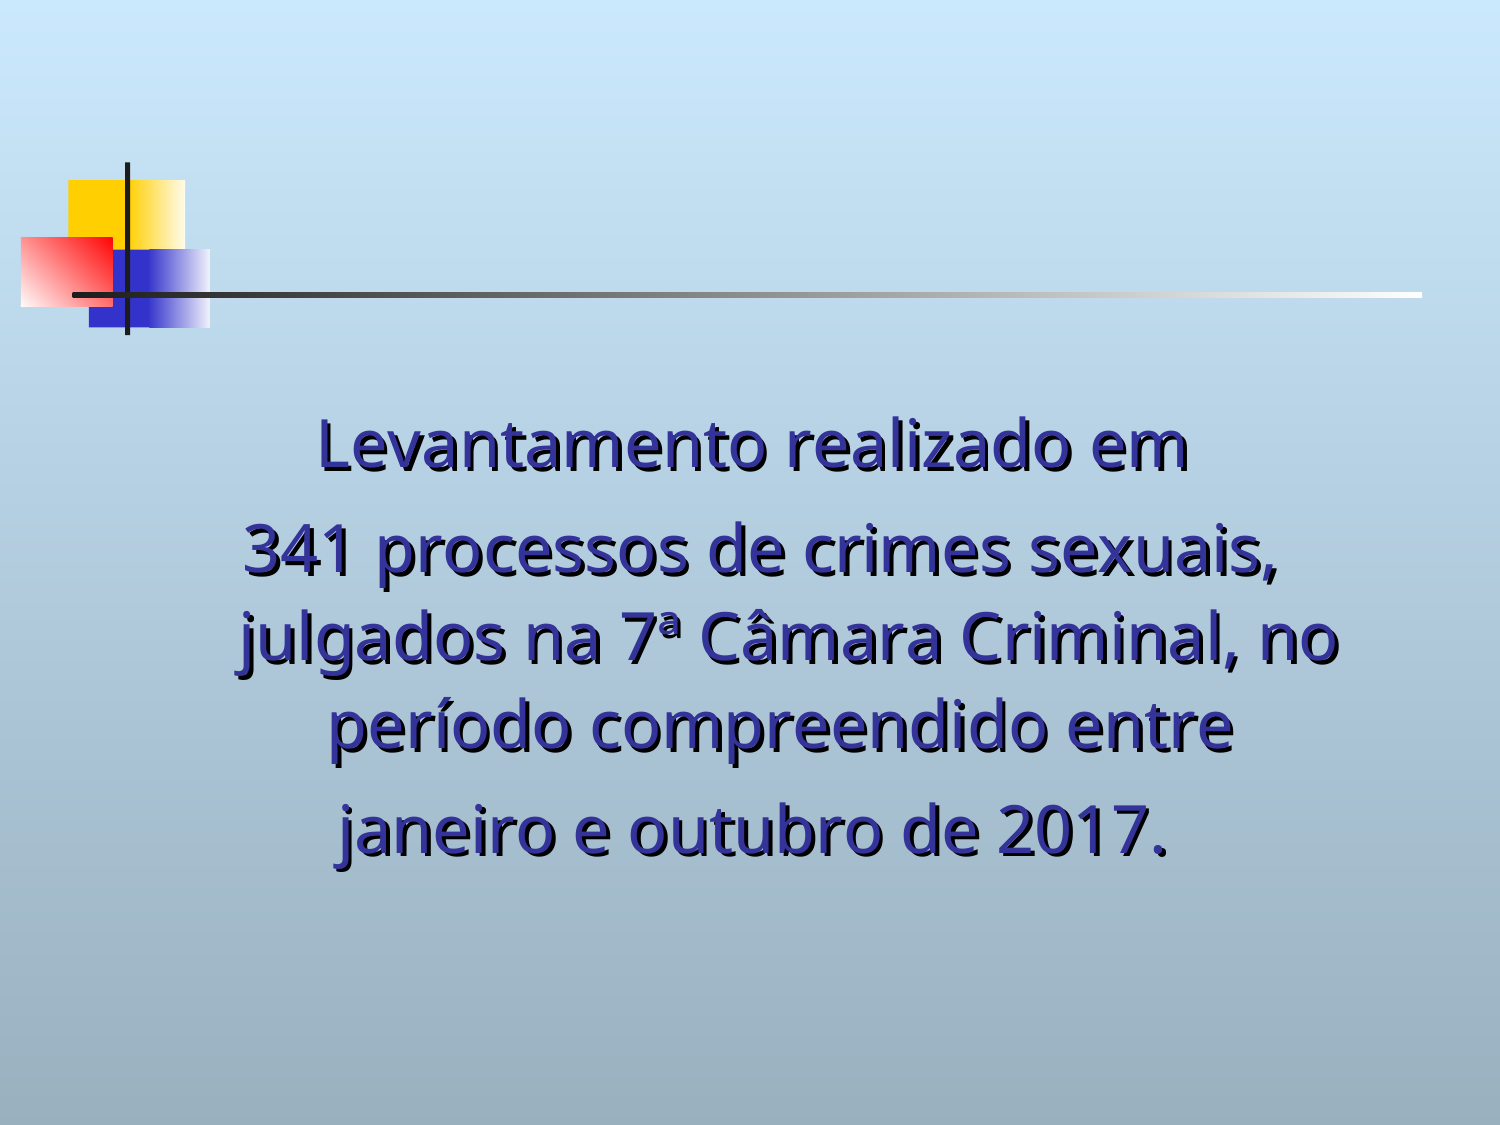

#
Levantamento realizado em
341 processos de crimes sexuais, julgados na 7ª Câmara Criminal, no período compreendido entre
janeiro e outubro de 2017.